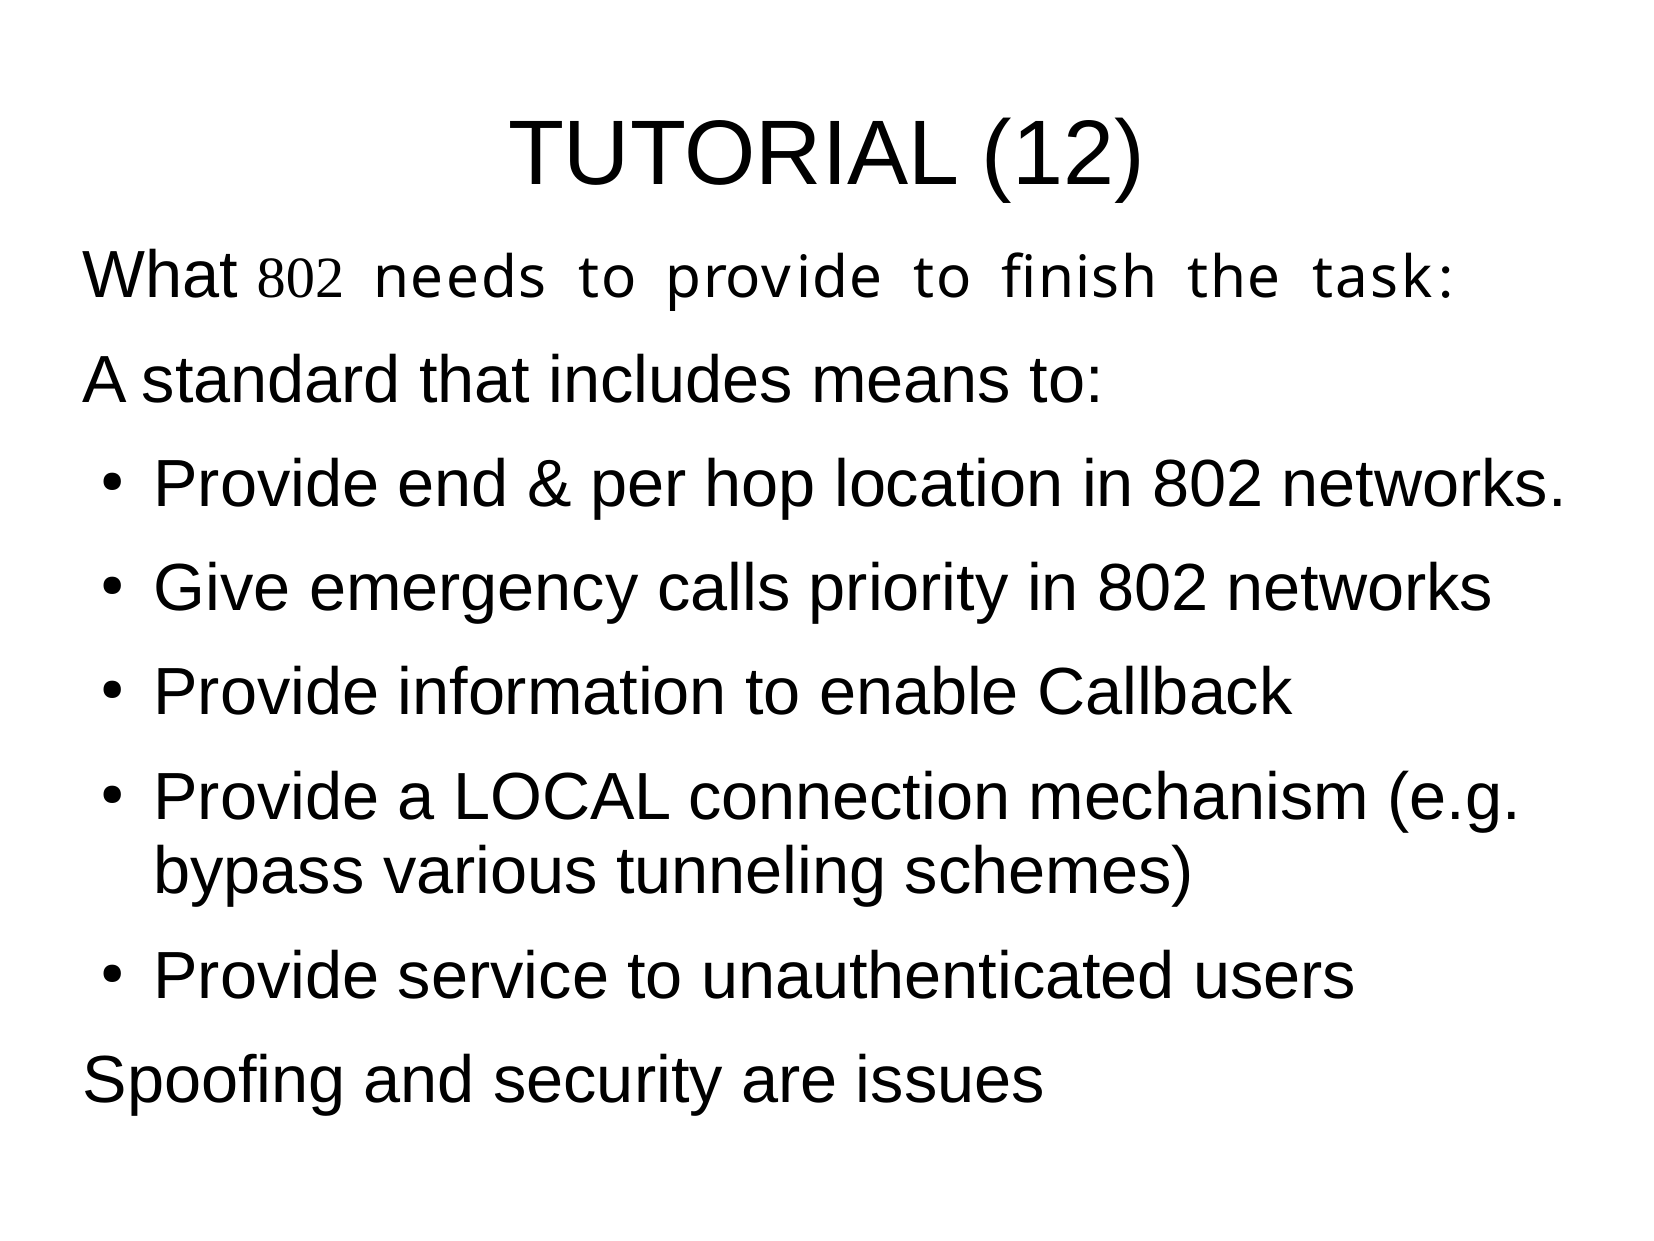

# TUTORIAL (12)
What 802 needs to provide to finish the task:
A standard that includes means to:
Provide end & per hop location in 802 networks.
Give emergency calls priority in 802 networks
Provide information to enable Callback
Provide a LOCAL connection mechanism (e.g. bypass various tunneling schemes)
Provide service to unauthenticated users
Spoofing and security are issues